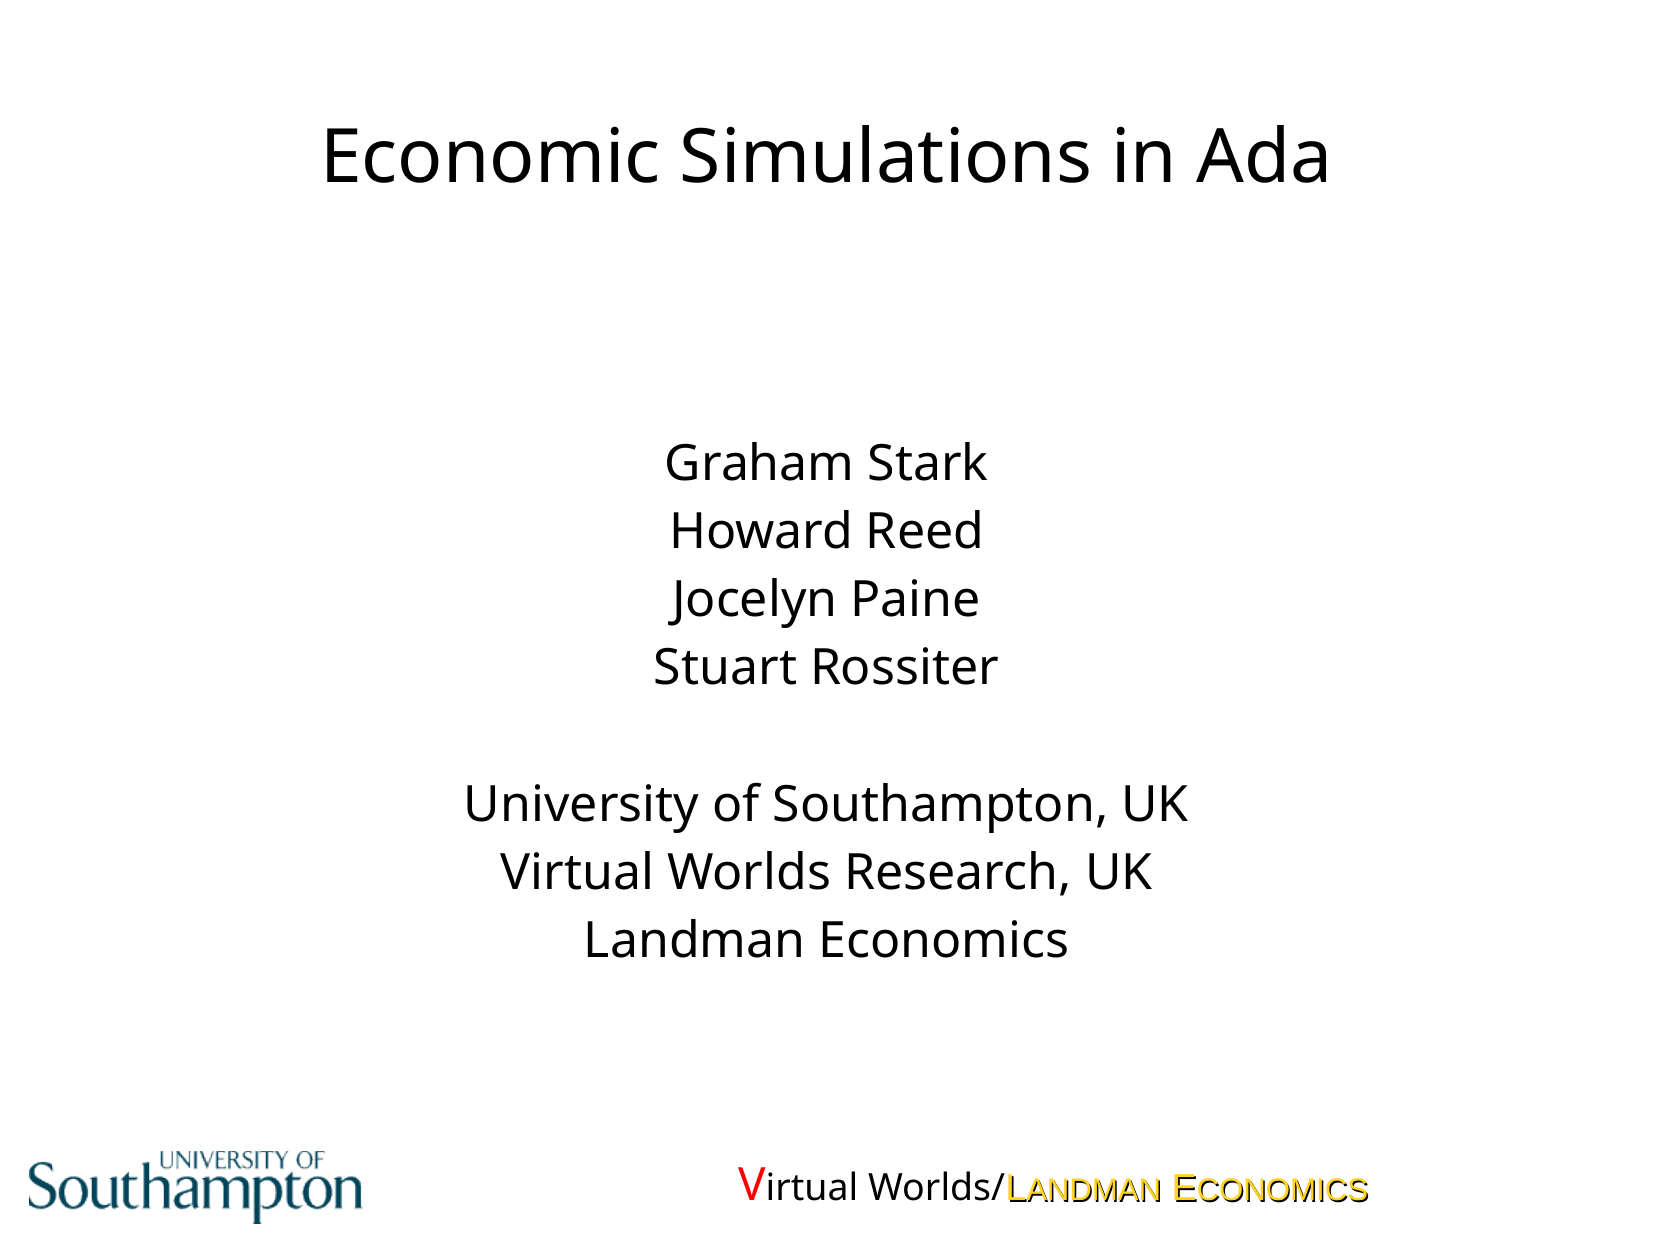

# Economic Simulations in Ada
Graham Stark
Howard Reed
Jocelyn Paine
Stuart Rossiter
University of Southampton, UK
Virtual Worlds Research, UK
Landman Economics